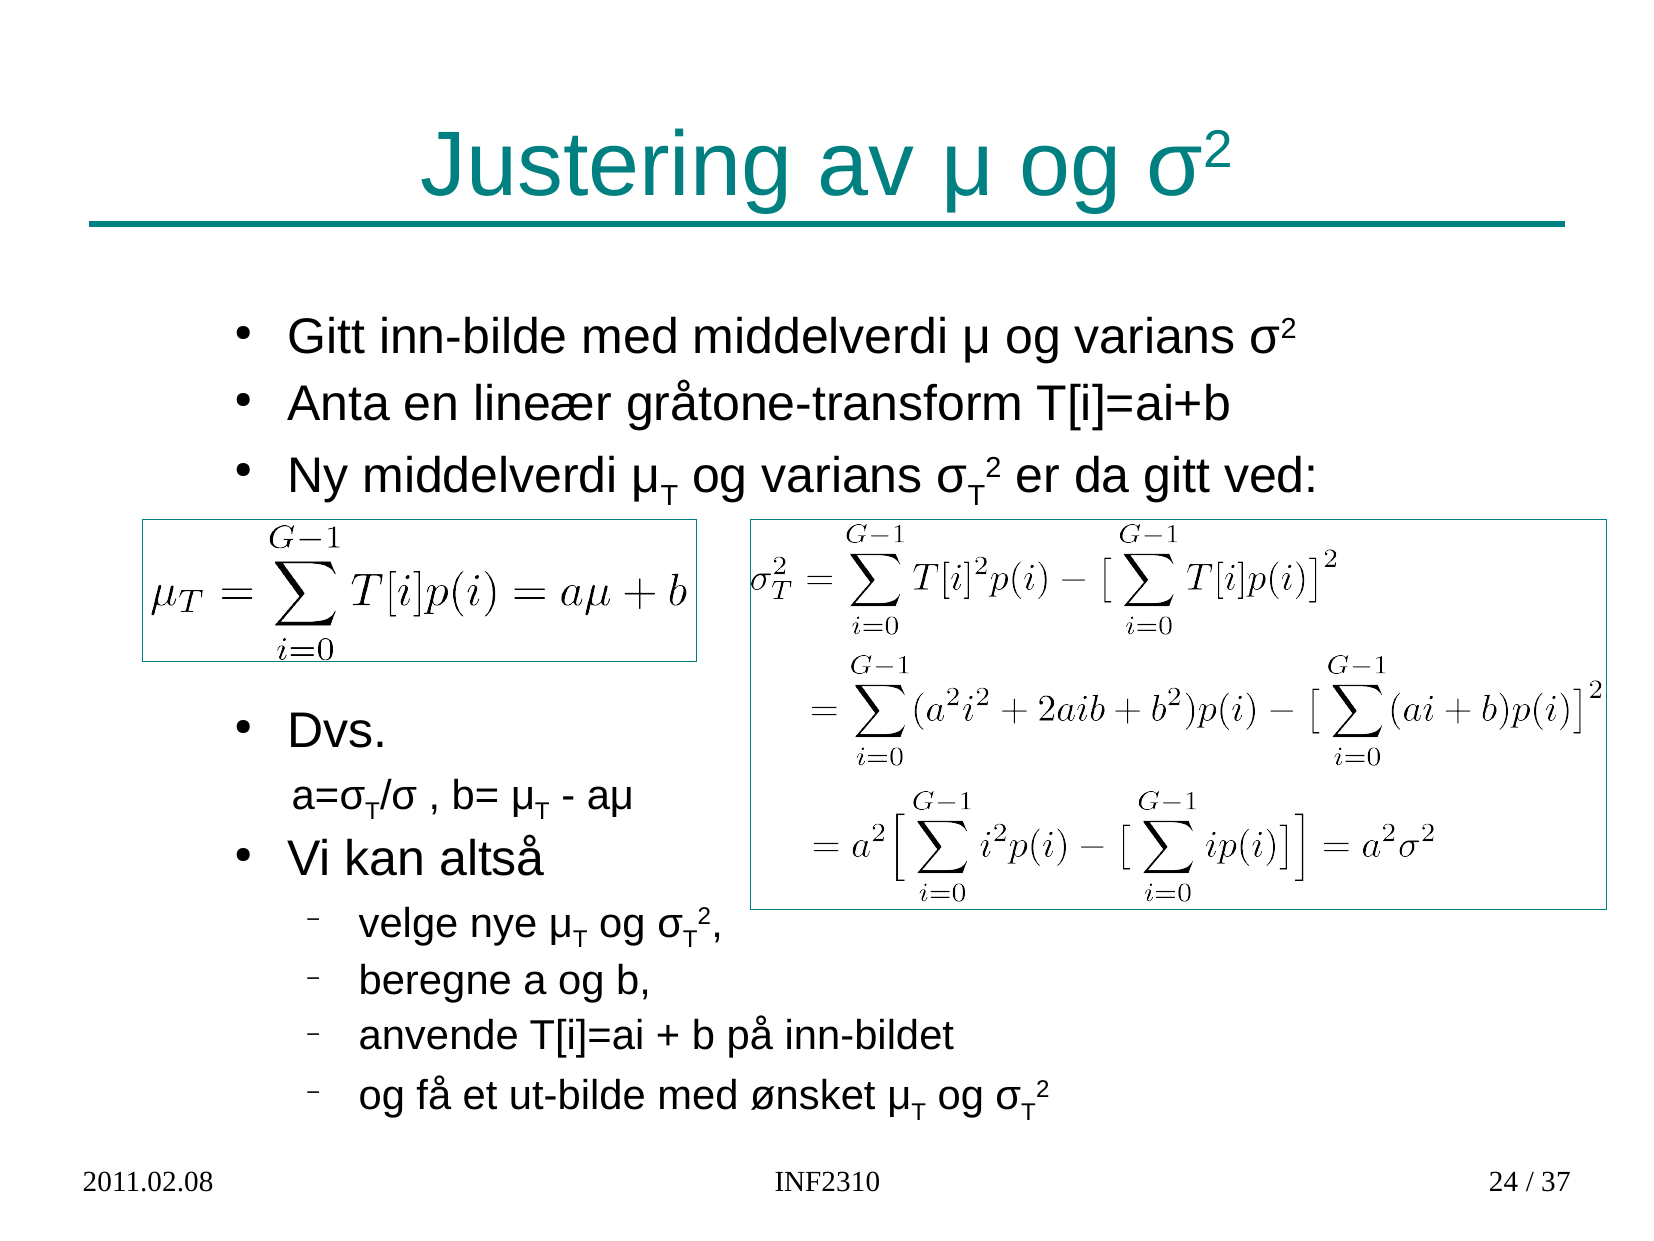

# Justering av μ og σ2
Gitt inn-bilde med middelverdi μ og varians σ2
Anta en lineær gråtone-transform T[i]=ai+b
Ny middelverdi μT og varians σT2 er da gitt ved:
Dvs.
a=σT/σ , b= μT - aμ
Vi kan altså
velge nye μT og σT2,
beregne a og b,
anvende T[i]=ai + b på inn-bildet
og få et ut-bilde med ønsket μT og σT2
2011.02.08
INF2310
24